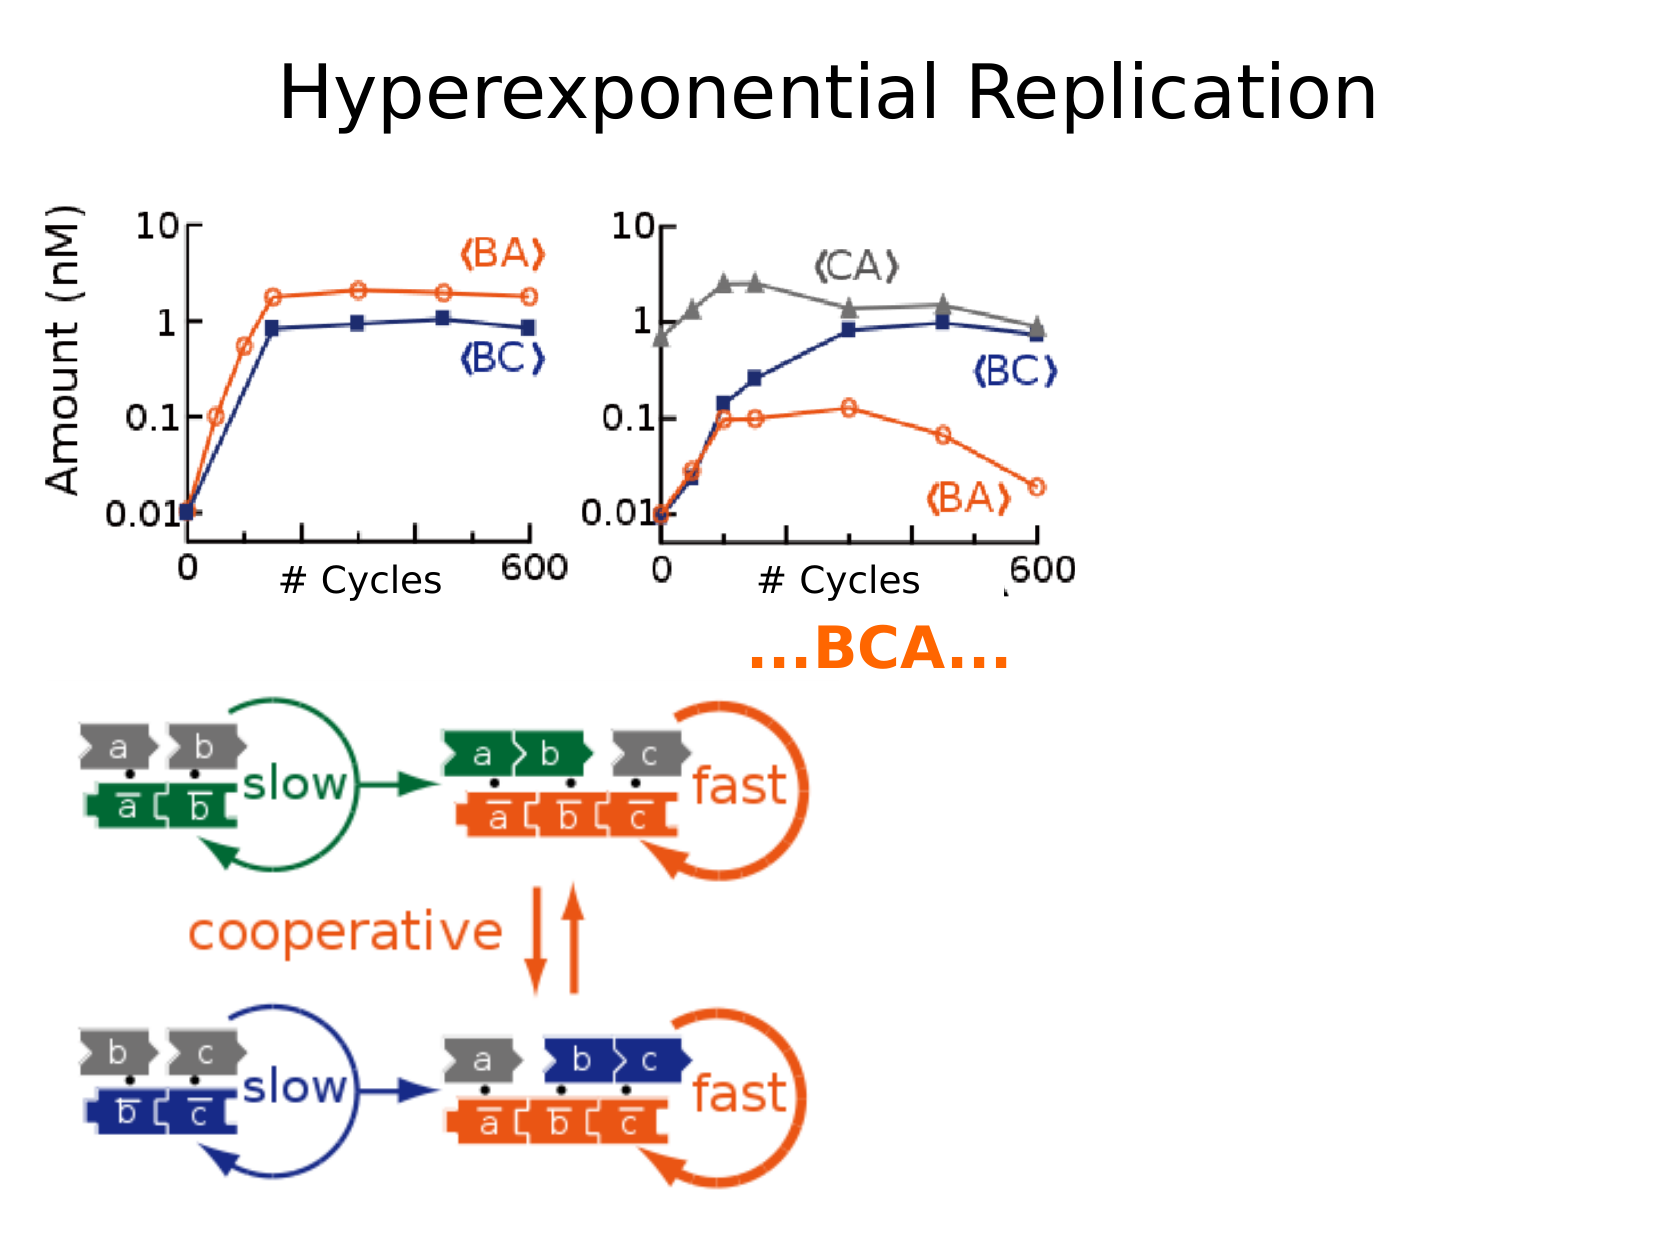

Hyperexponential Replication
...BAC...
# # Cycles
# Cycles
...BCA...